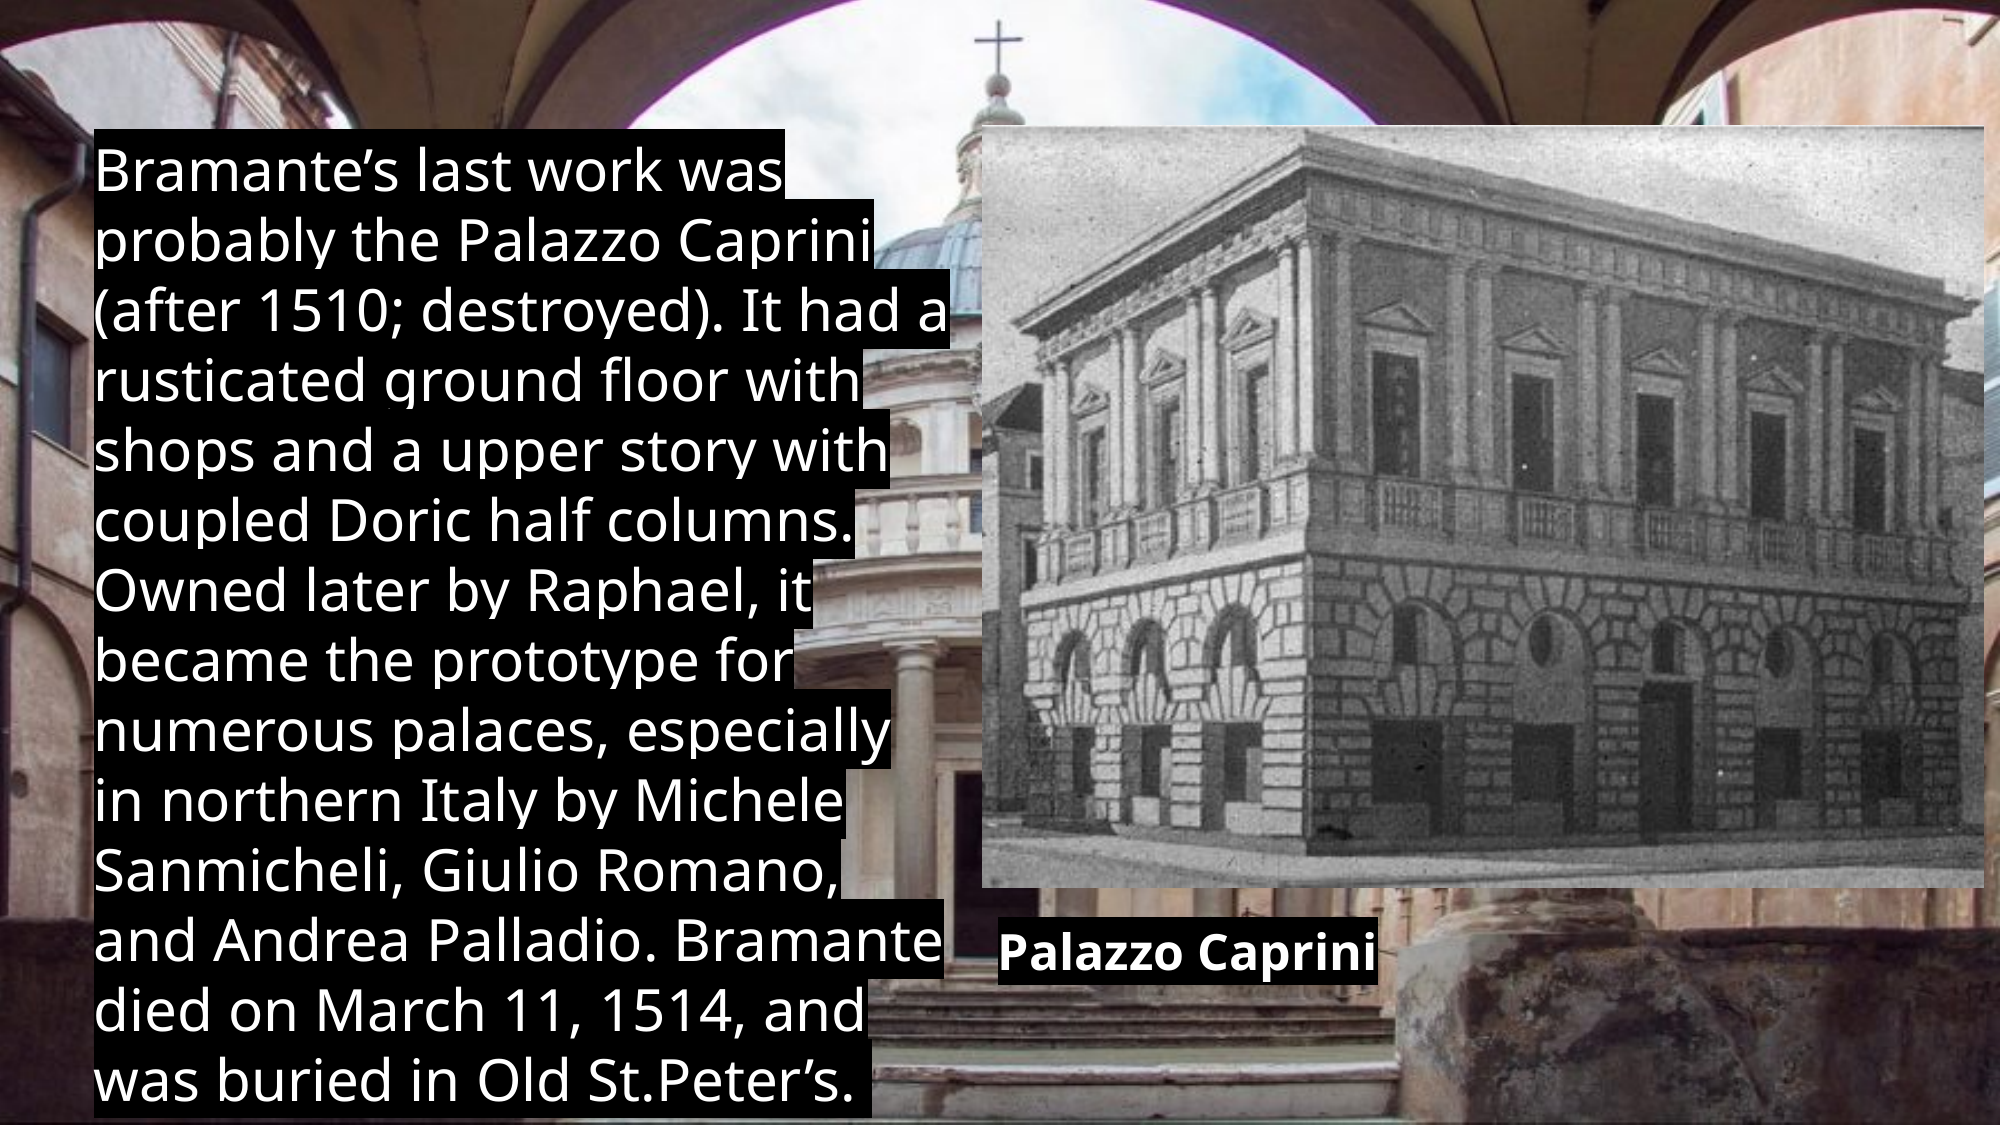

#
Bramante’s last work was probably the Palazzo Caprini (after 1510; destroyed). It had a rusticated ground floor with shops and a upper story with coupled Doric half columns. Owned later by Raphael, it became the prototype for numerous palaces, especially in northern Italy by Michele Sanmicheli, Giulio Romano, and Andrea Palladio. Bramante died on March 11, 1514, and was buried in Old St.Peter’s.
Palazzo Caprini